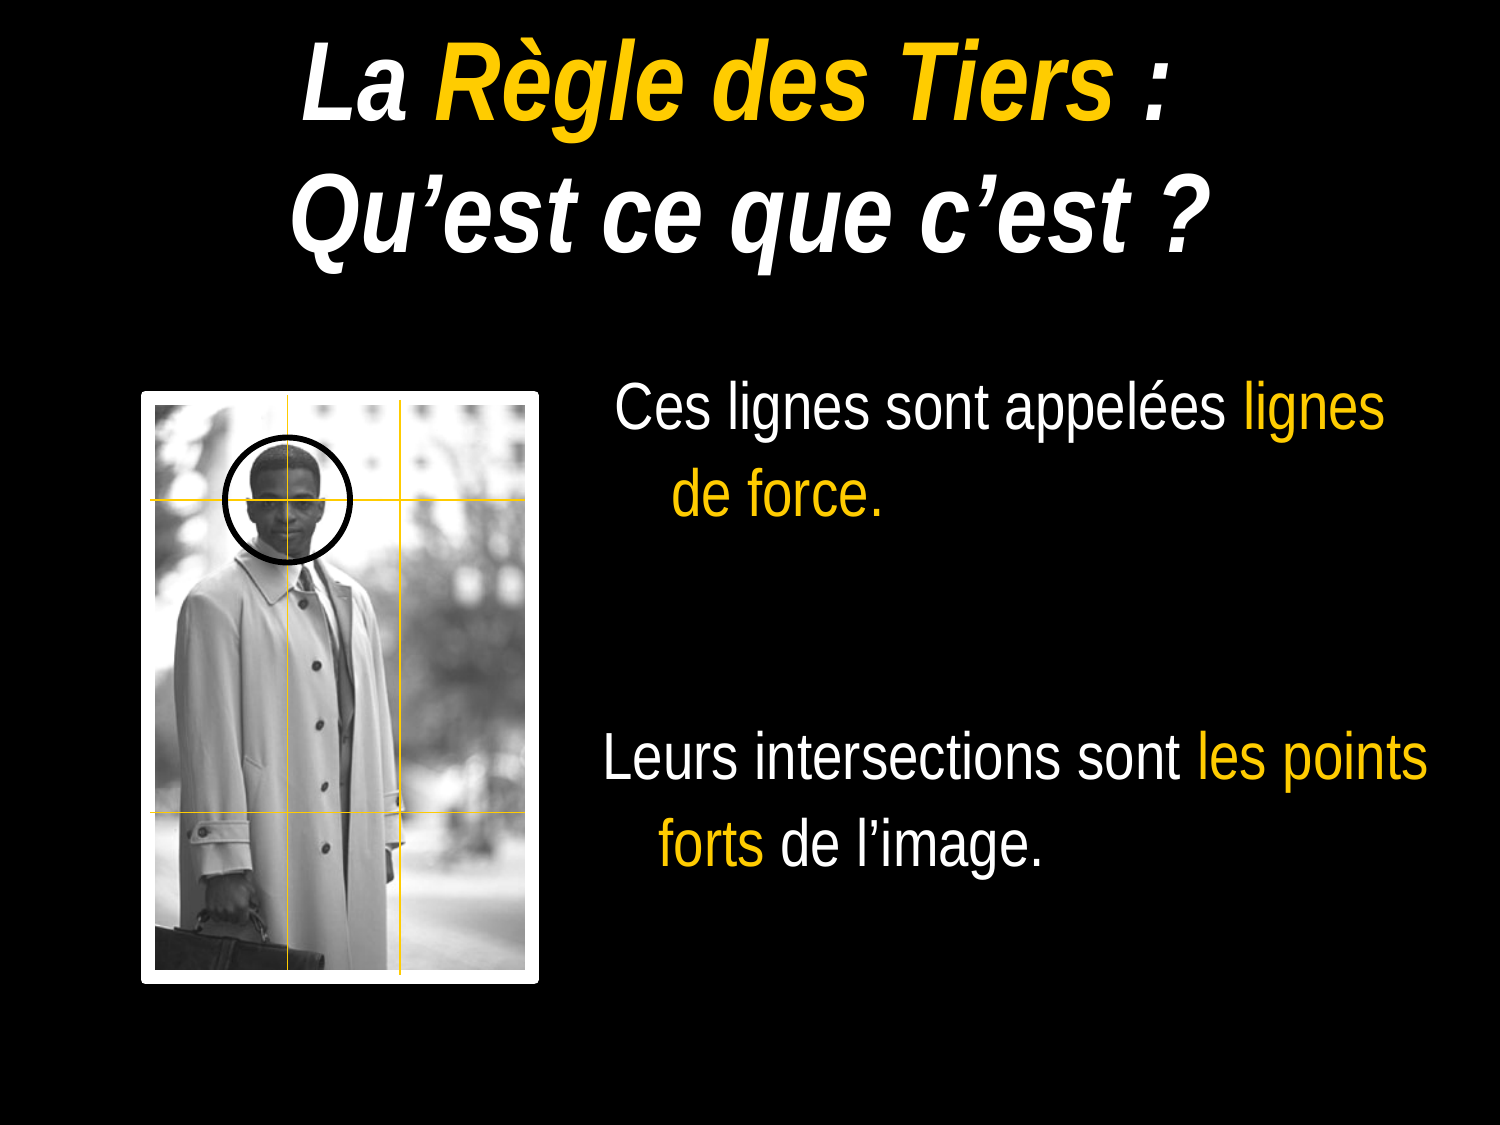

La Règle des Tiers :
Qu’est ce que c’est ?
# Ces lignes sont appelées lignes de force.
Leurs intersections sont les points forts de l’image.